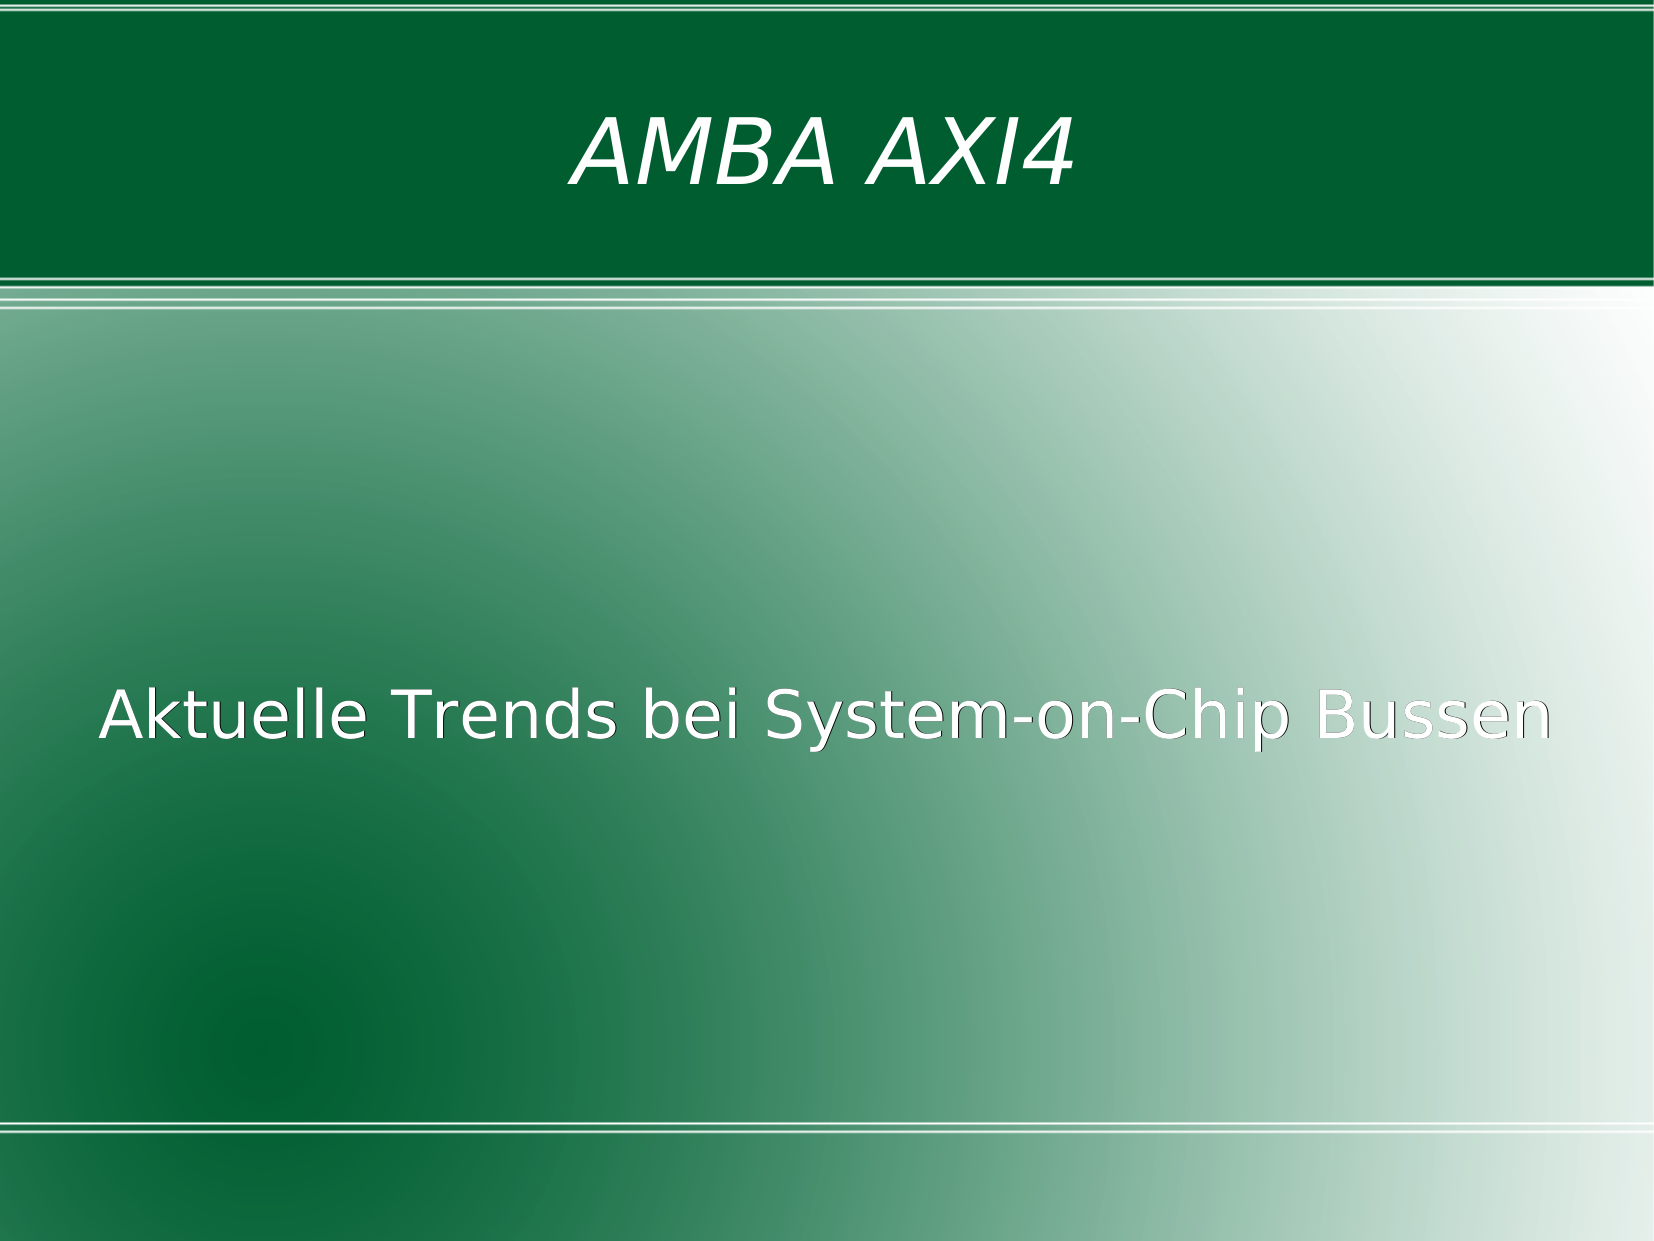

# AMBA AXI4
Aktuelle Trends bei System-on-Chip Bussen